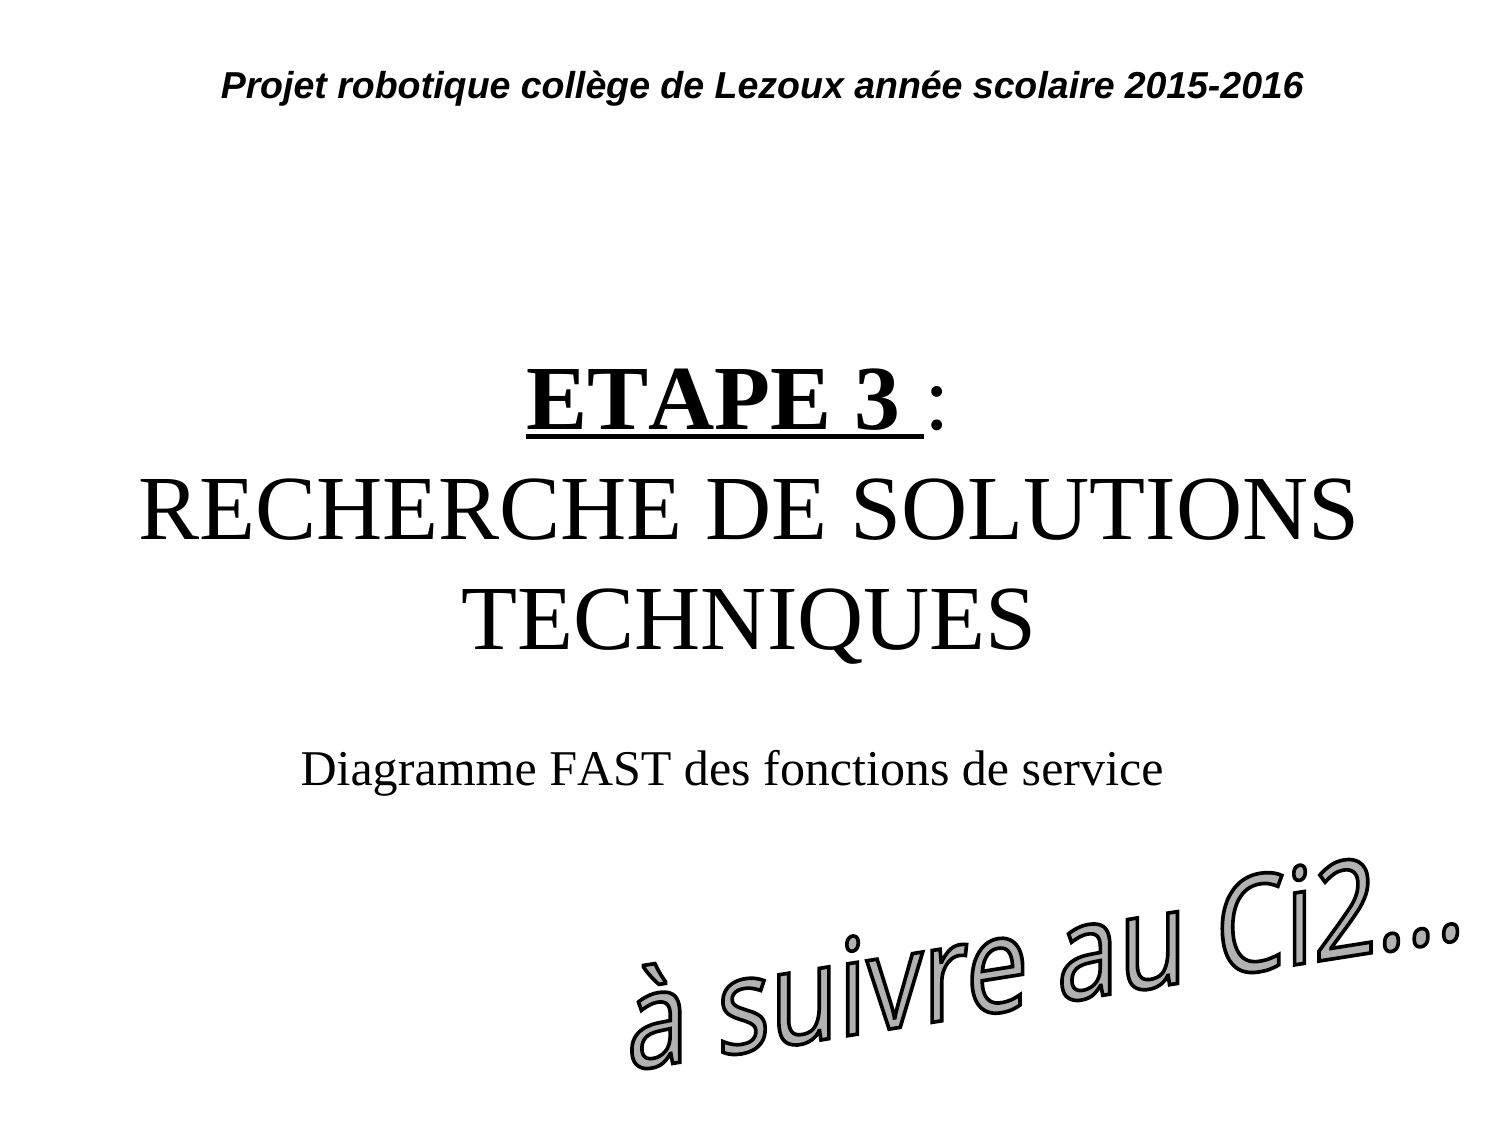

Projet robotique collège de Lezoux année scolaire 2015-2016
# ETAPE 3 : RECHERCHE DE SOLUTIONS TECHNIQUES
Diagramme FAST des fonctions de service
à suivre au Ci2...